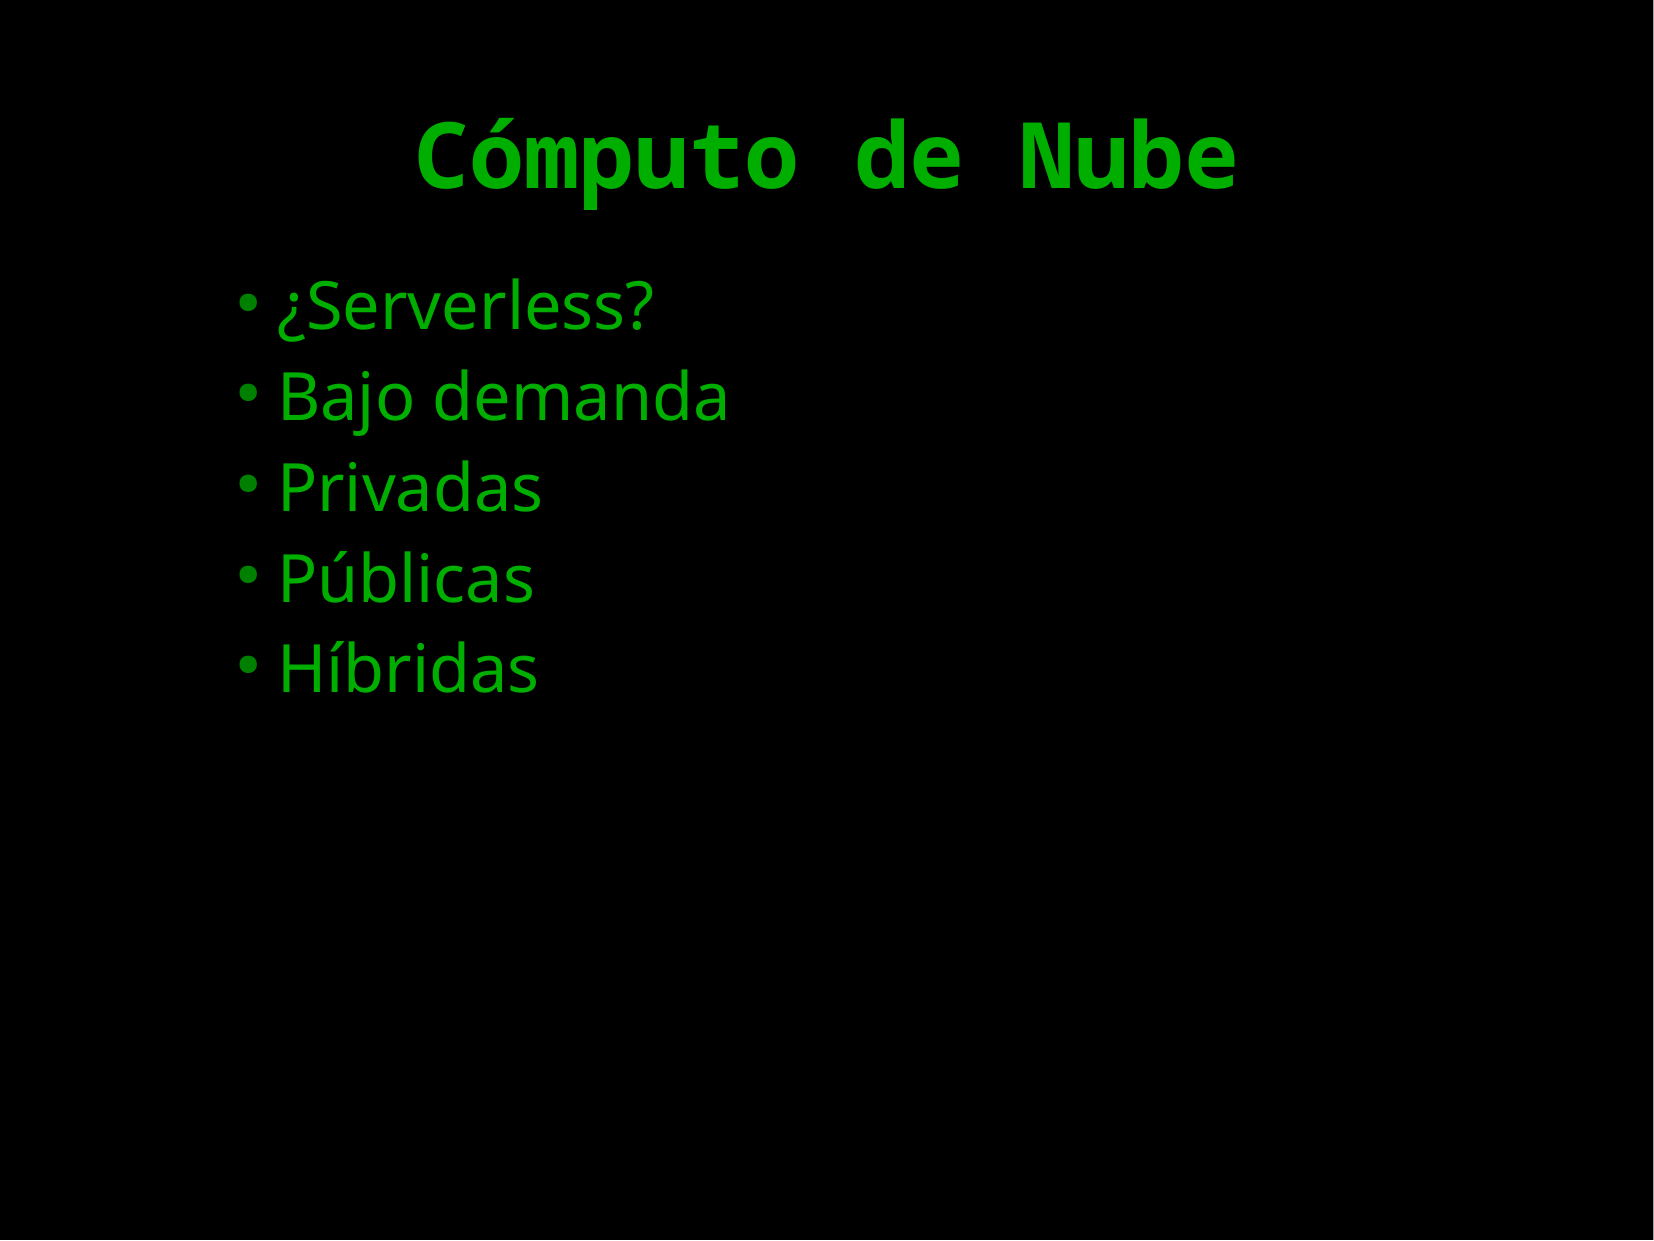

# Cómputo de Nube
 ¿Serverless?
 Bajo demanda
 Privadas
 Públicas
 Híbridas